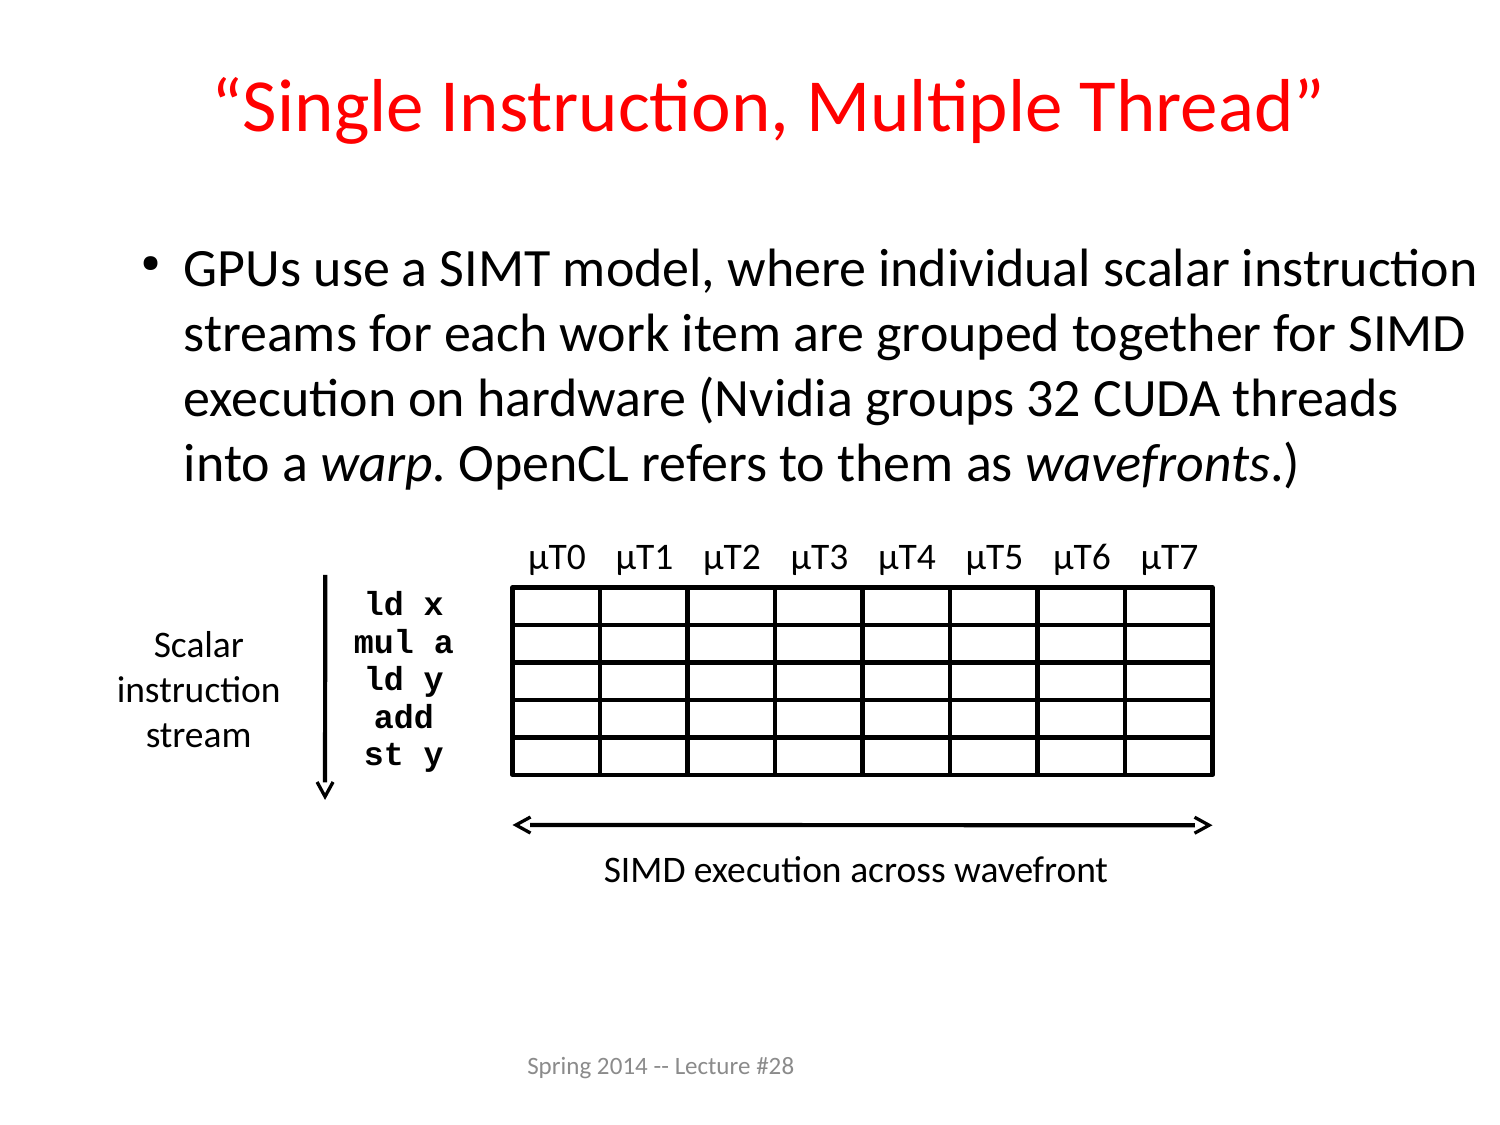

“Single Instruction, Multiple Thread”
# GPUs use a SIMT model, where individual scalar instruction streams for each work item are grouped together for SIMD execution on hardware (Nvidia groups 32 CUDA threads into a warp. OpenCL refers to them as wavefronts.)
µT0
µT1
µT2
µT3
µT4
µT5
µT6
µT7
ld x
Scalar instruction stream
mul a
ld y
add
st y
SIMD execution across wavefront